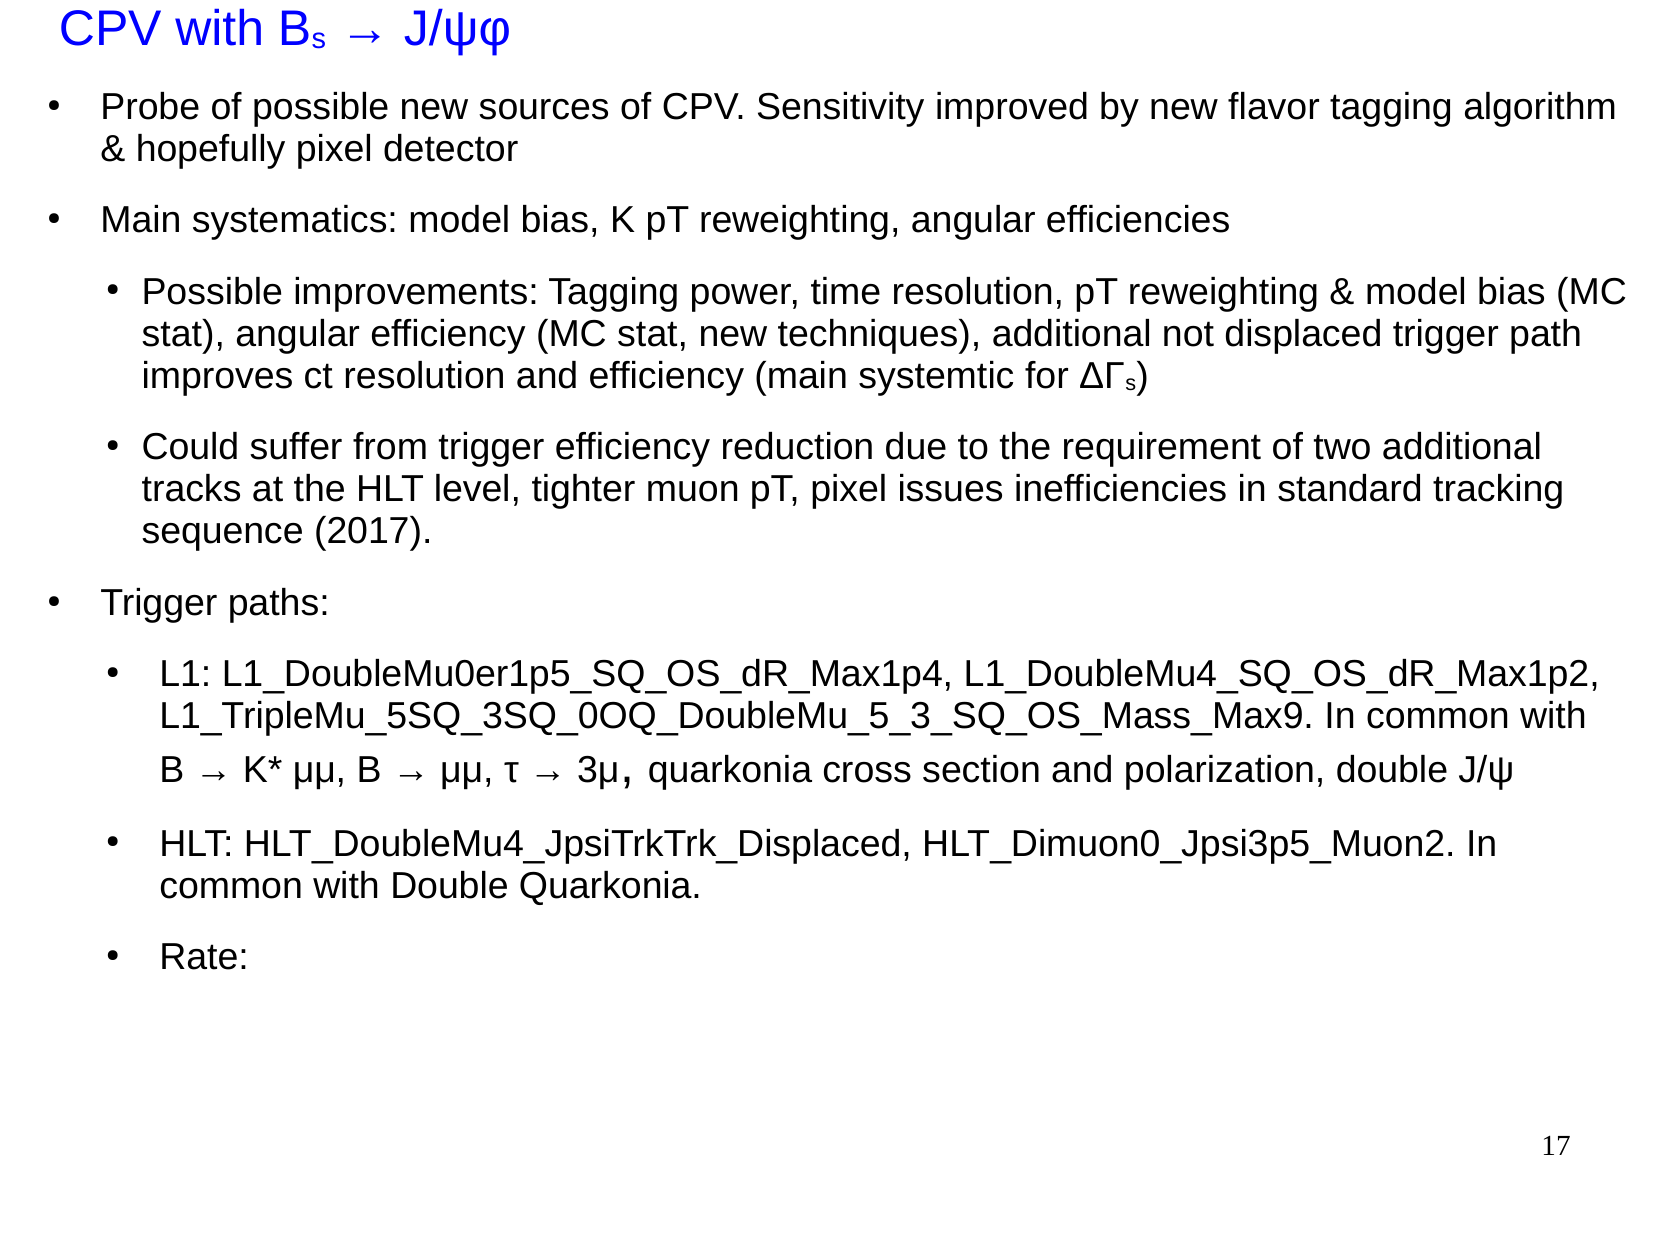

# CPV with Bs → J/ψφ
Probe of possible new sources of CPV. Sensitivity improved by new flavor tagging algorithm & hopefully pixel detector
Main systematics: model bias, K pT reweighting, angular efficiencies
Possible improvements: Tagging power, time resolution, pT reweighting & model bias (MC stat), angular efficiency (MC stat, new techniques), additional not displaced trigger path improves ct resolution and efficiency (main systemtic for ΔΓs)
Could suffer from trigger efficiency reduction due to the requirement of two additional tracks at the HLT level, tighter muon pT, pixel issues inefficiencies in standard tracking sequence (2017).
Trigger paths:
L1: L1_DoubleMu0er1p5_SQ_OS_dR_Max1p4, L1_DoubleMu4_SQ_OS_dR_Max1p2, L1_TripleMu_5SQ_3SQ_0OQ_DoubleMu_5_3_SQ_OS_Mass_Max9. In common with B → K* μμ, B → μμ, τ → 3μ, quarkonia cross section and polarization, double J/ψ
HLT: HLT_DoubleMu4_JpsiTrkTrk_Displaced, HLT_Dimuon0_Jpsi3p5_Muon2. In common with Double Quarkonia.
Rate:
17